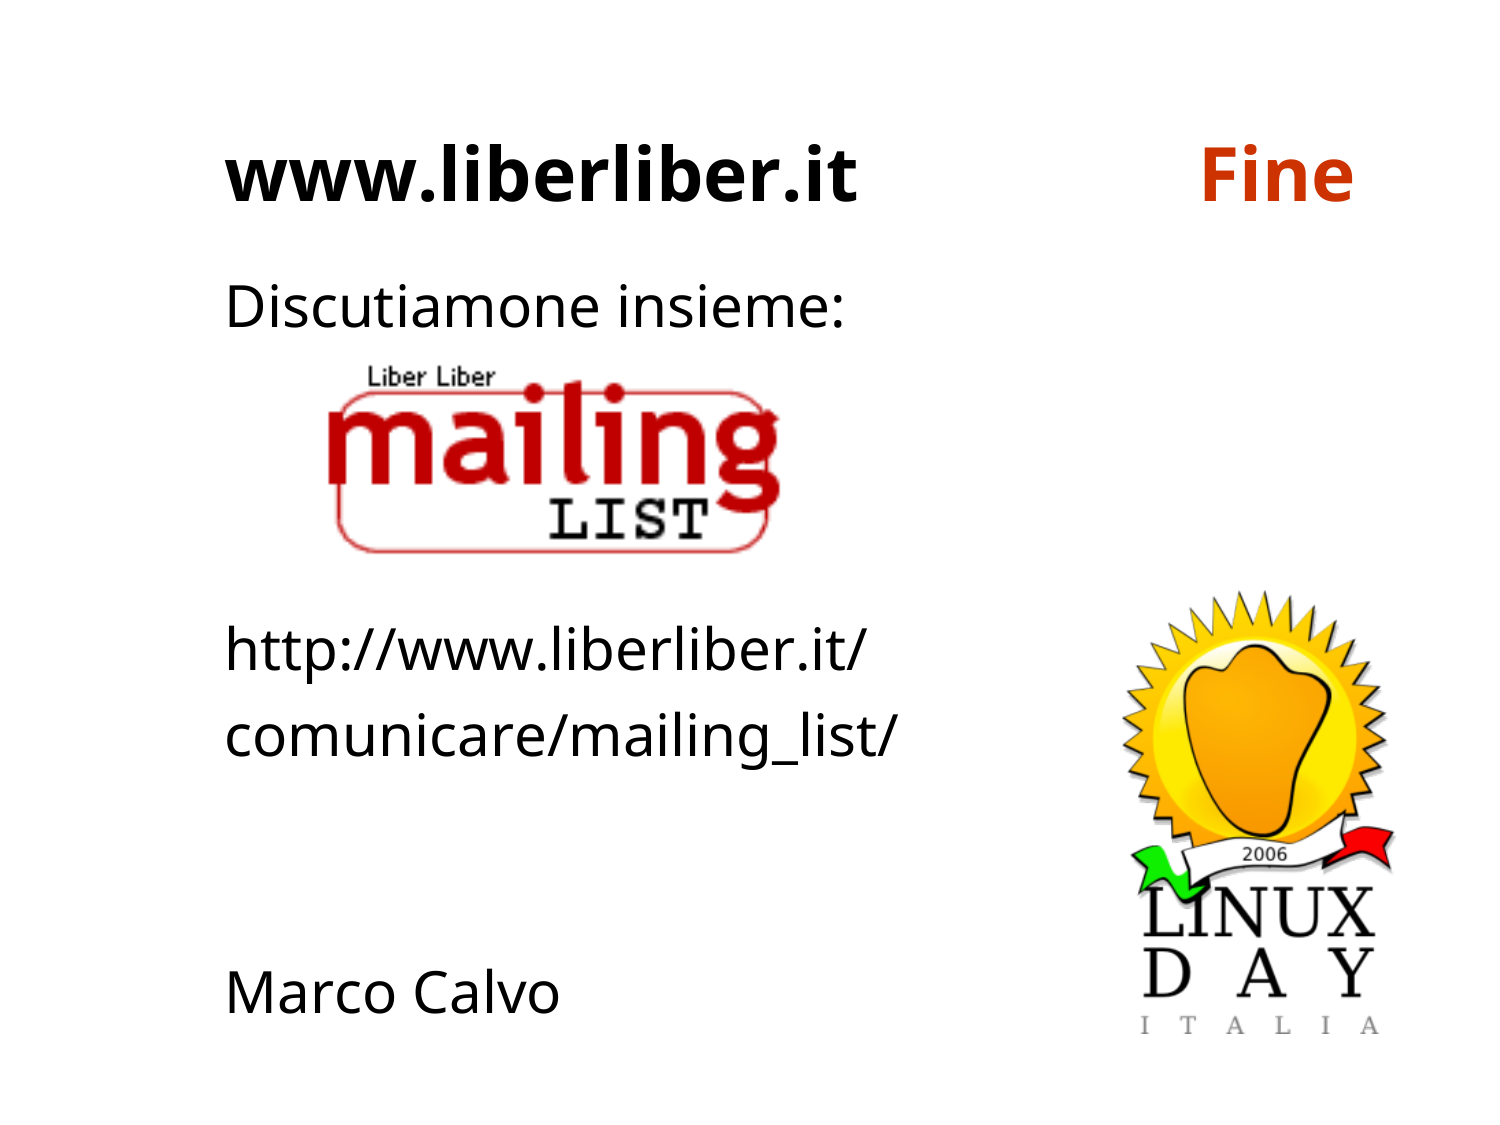

# www.liberliber.it	Fine
Discutiamone insieme:
http://www.liberliber.it/
comunicare/mailing_list/
Marco Calvo